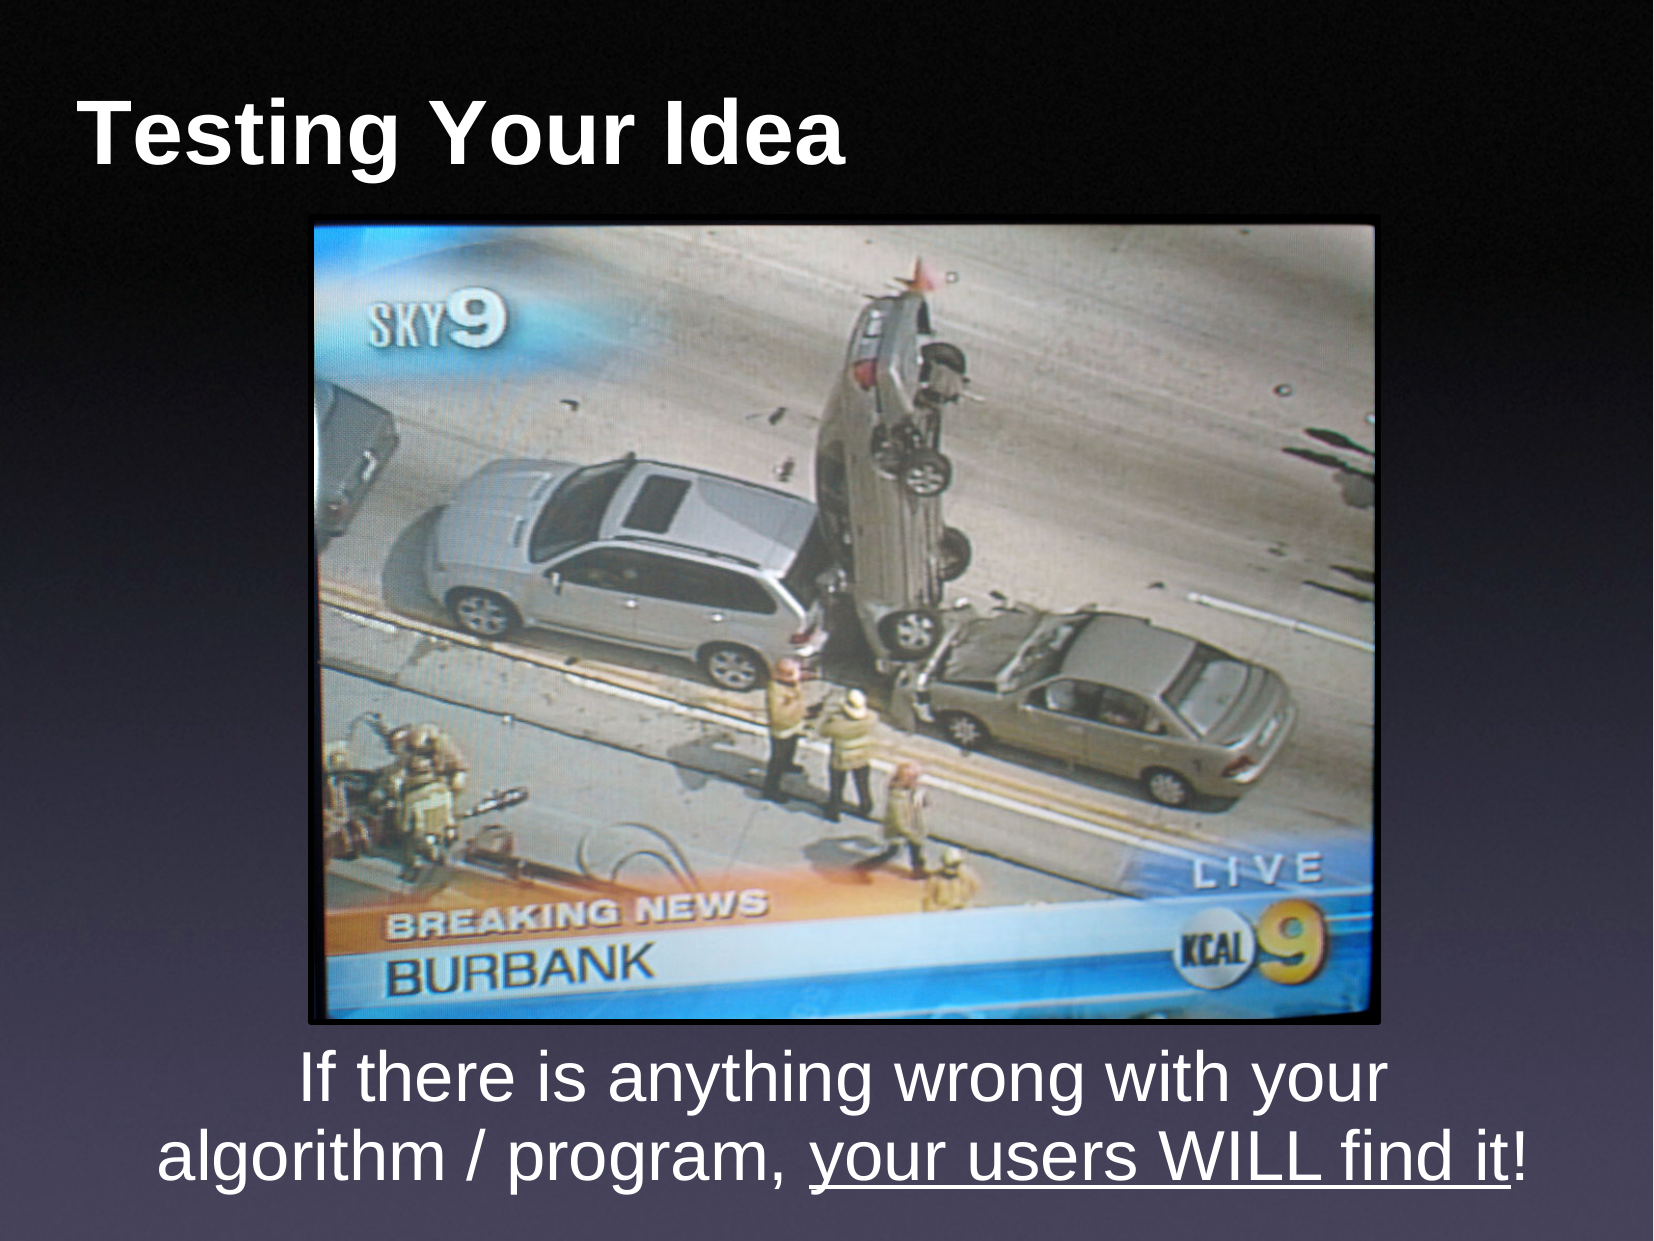

# Testing Your Idea
If there is anything wrong with your algorithm / program, your users WILL find it!